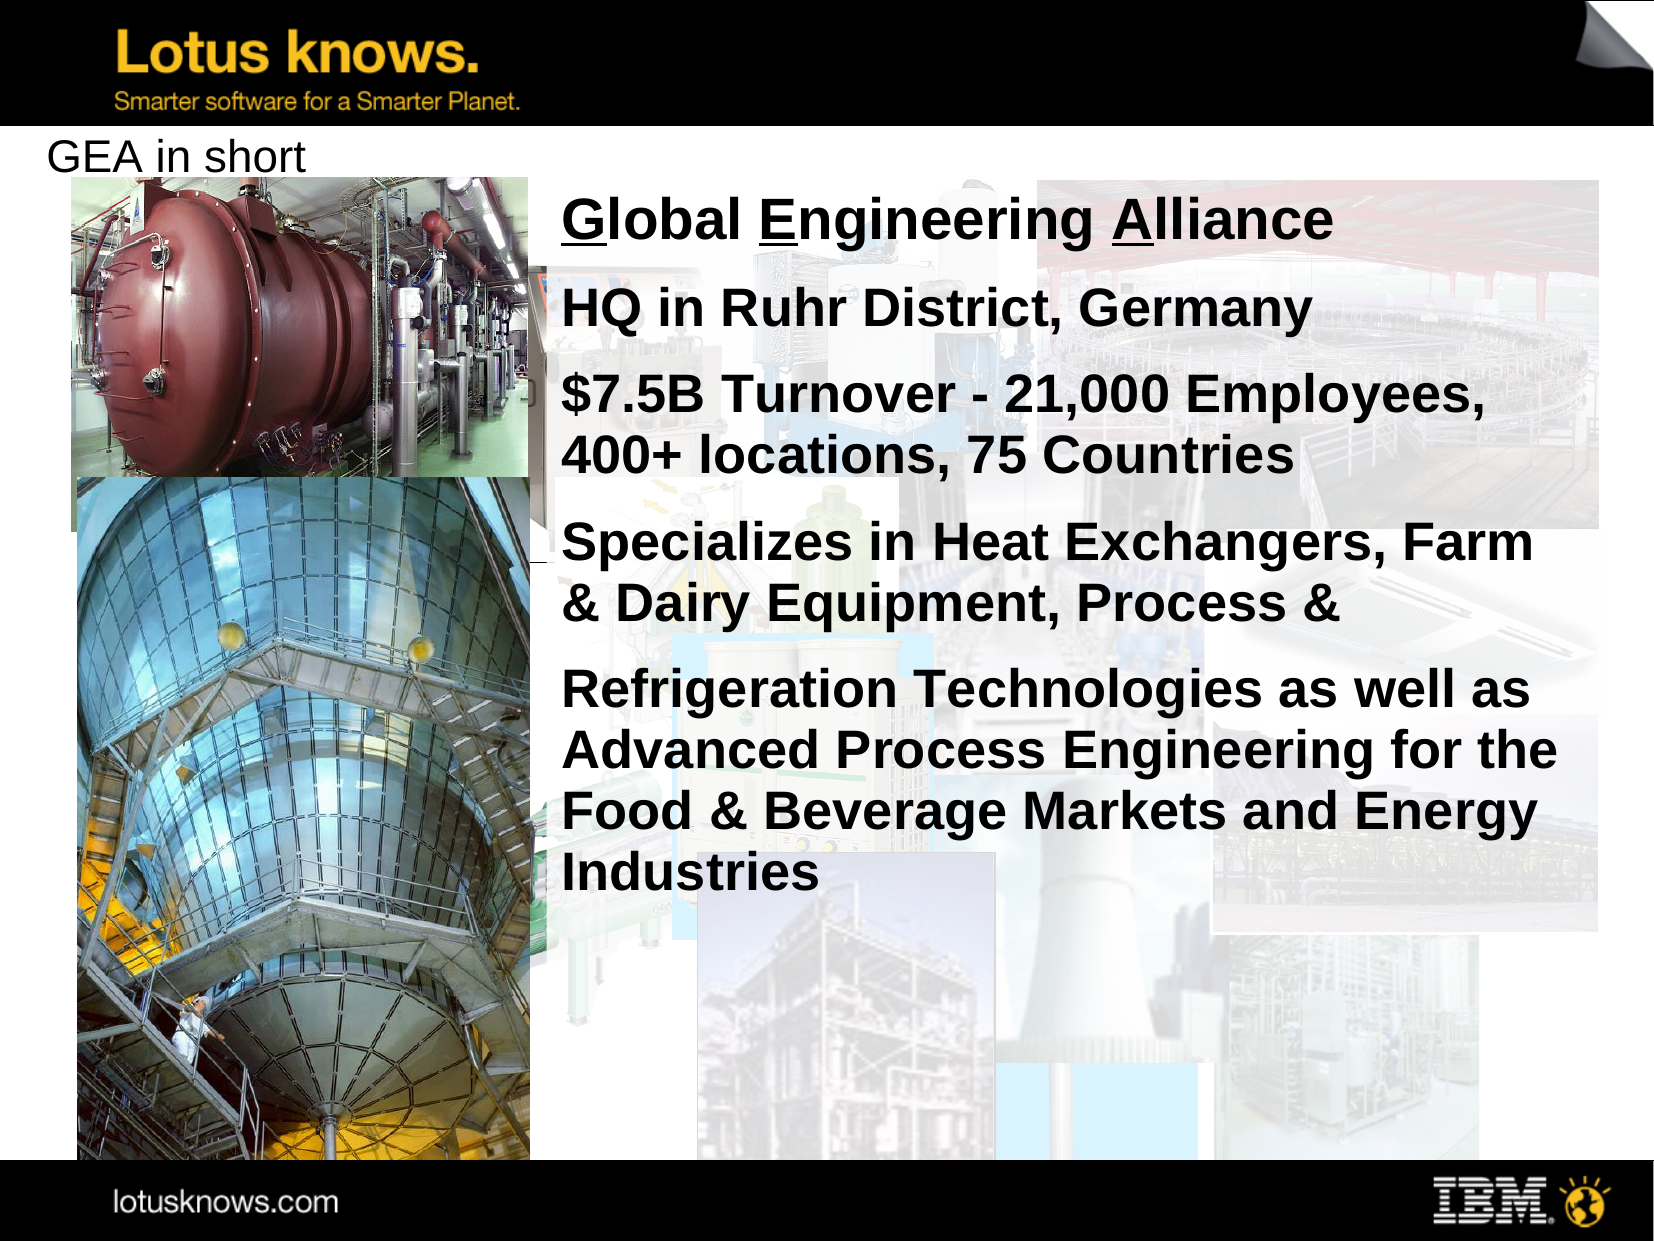

# GEA in short
Global Engineering Alliance
HQ in Ruhr District, Germany
$7.5B Turnover - 21,000 Employees, 400+ locations, 75 Countries
Specializes in Heat Exchangers, Farm & Dairy Equipment, Process &
Refrigeration Technologies as well as Advanced Process Engineering for the Food & Beverage Markets and Energy Industries